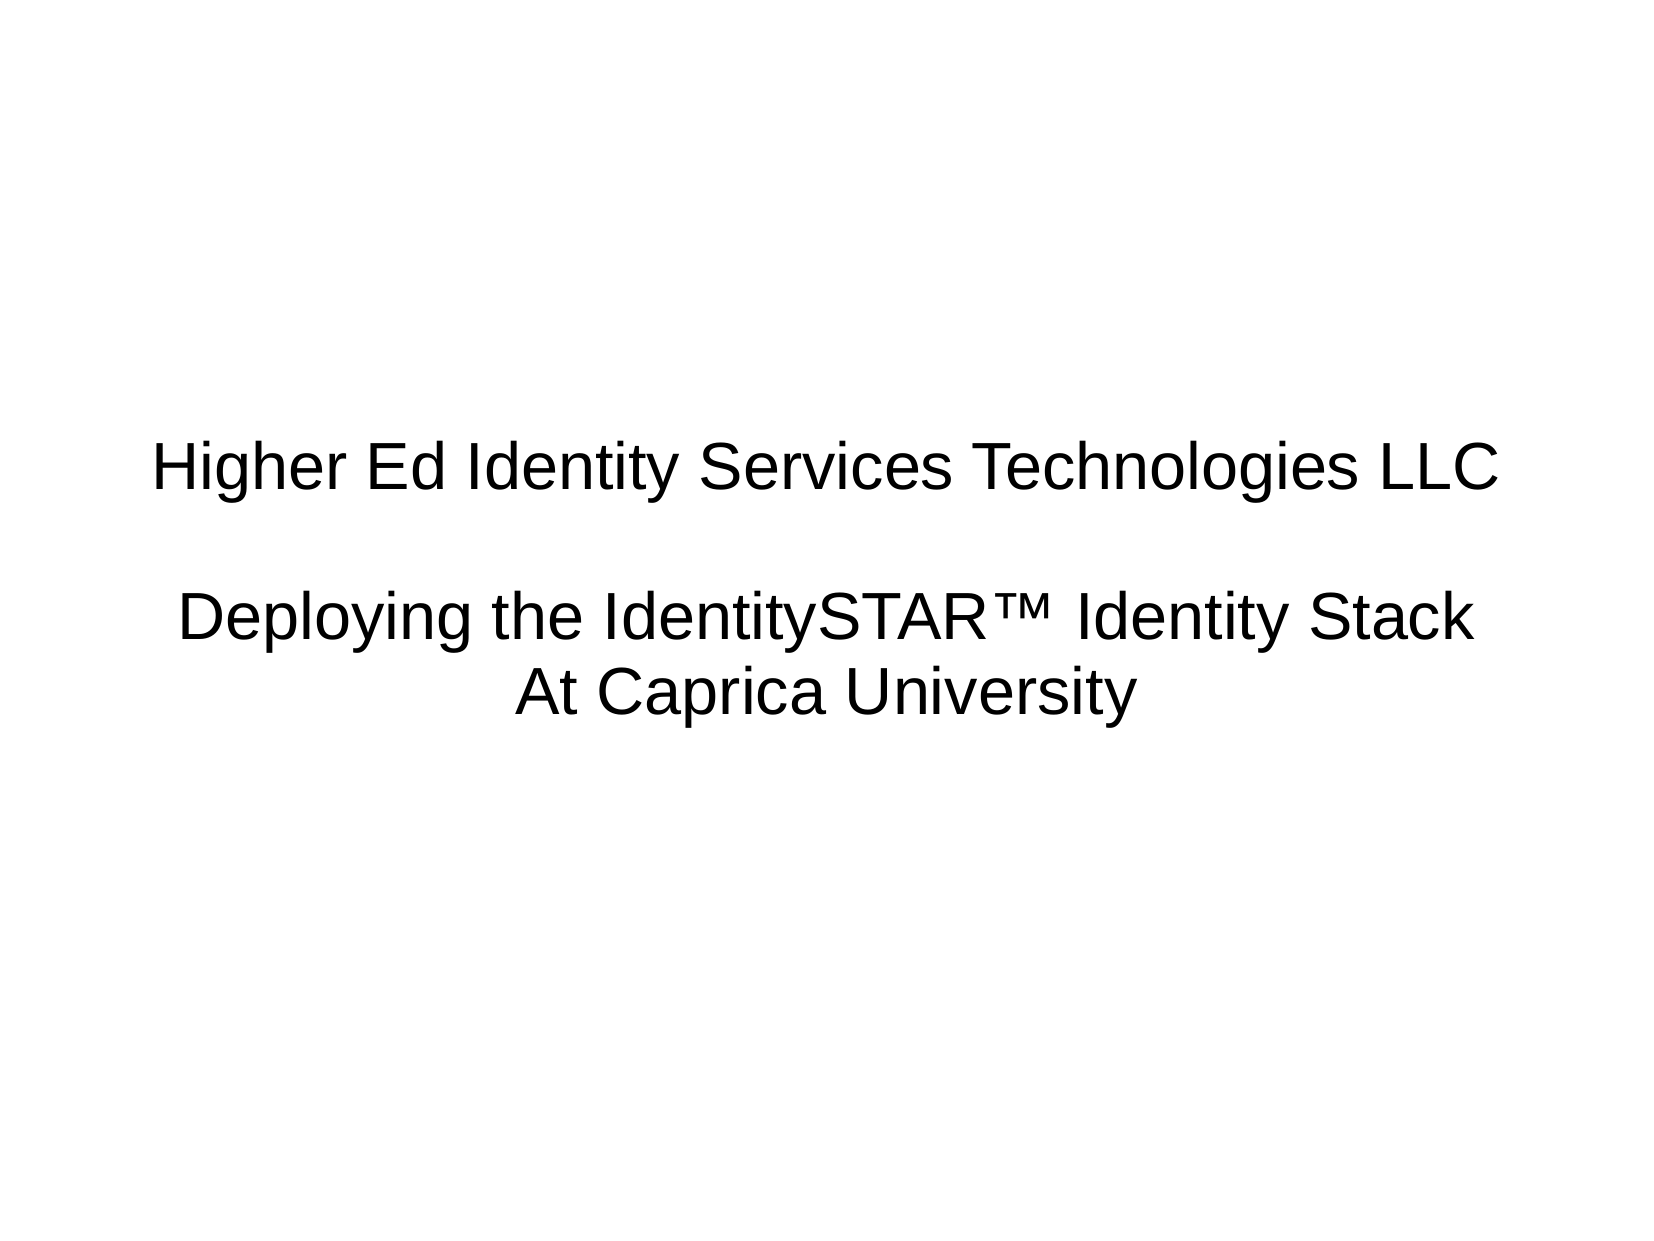

# Higher Ed Identity Services Technologies LLC
Deploying the IdentitySTAR™ Identity Stack
At Caprica University